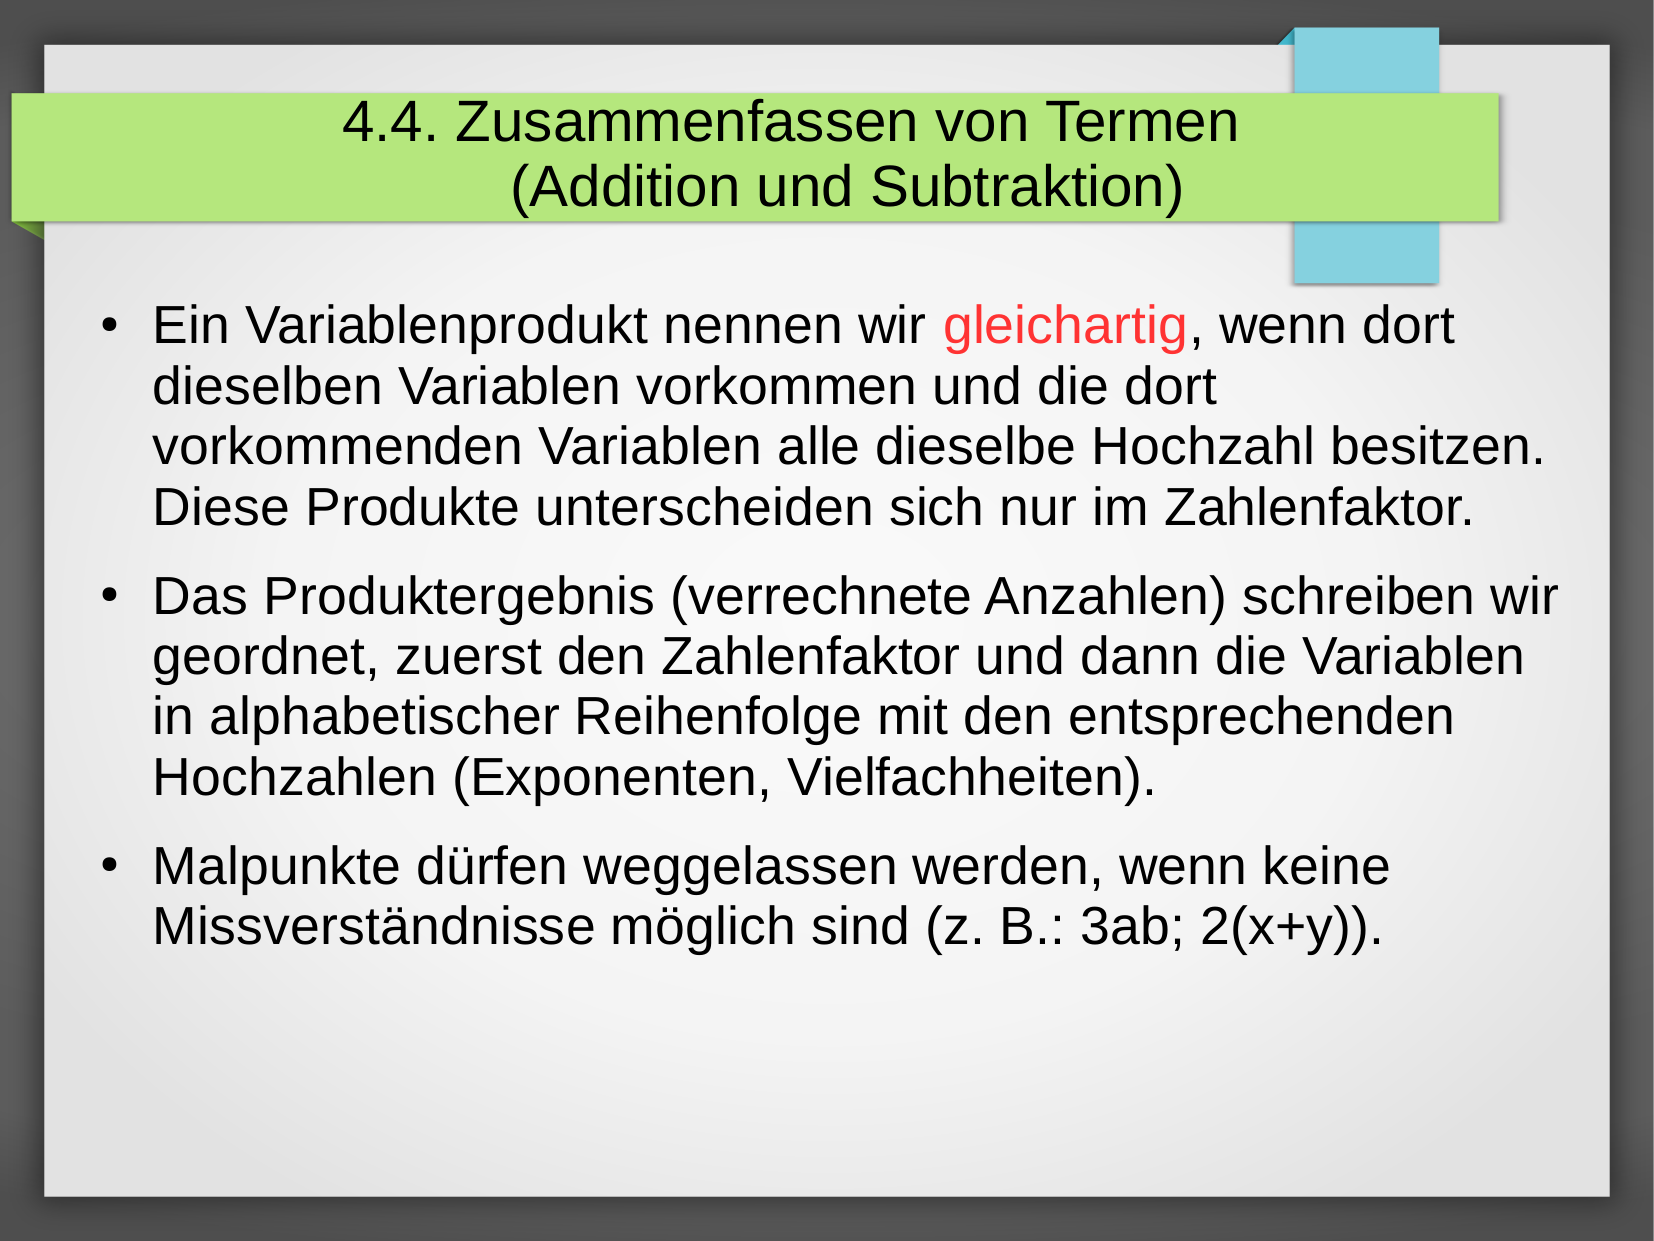

4.4. Zusammenfassen von Termen
 (Addition und Subtraktion)
# Ein Variablenprodukt nennen wir gleichartig, wenn dort dieselben Variablen vorkommen und die dort vorkommenden Variablen alle dieselbe Hochzahl besitzen. Diese Produkte unterscheiden sich nur im Zahlenfaktor.
Das Produktergebnis (verrechnete Anzahlen) schreiben wir geordnet, zuerst den Zahlenfaktor und dann die Variablen in alphabetischer Reihenfolge mit den entsprechenden Hochzahlen (Exponenten, Vielfachheiten).
Malpunkte dürfen weggelassen werden, wenn keine Missverständnisse möglich sind (z. B.: 3ab; 2(x+y)).